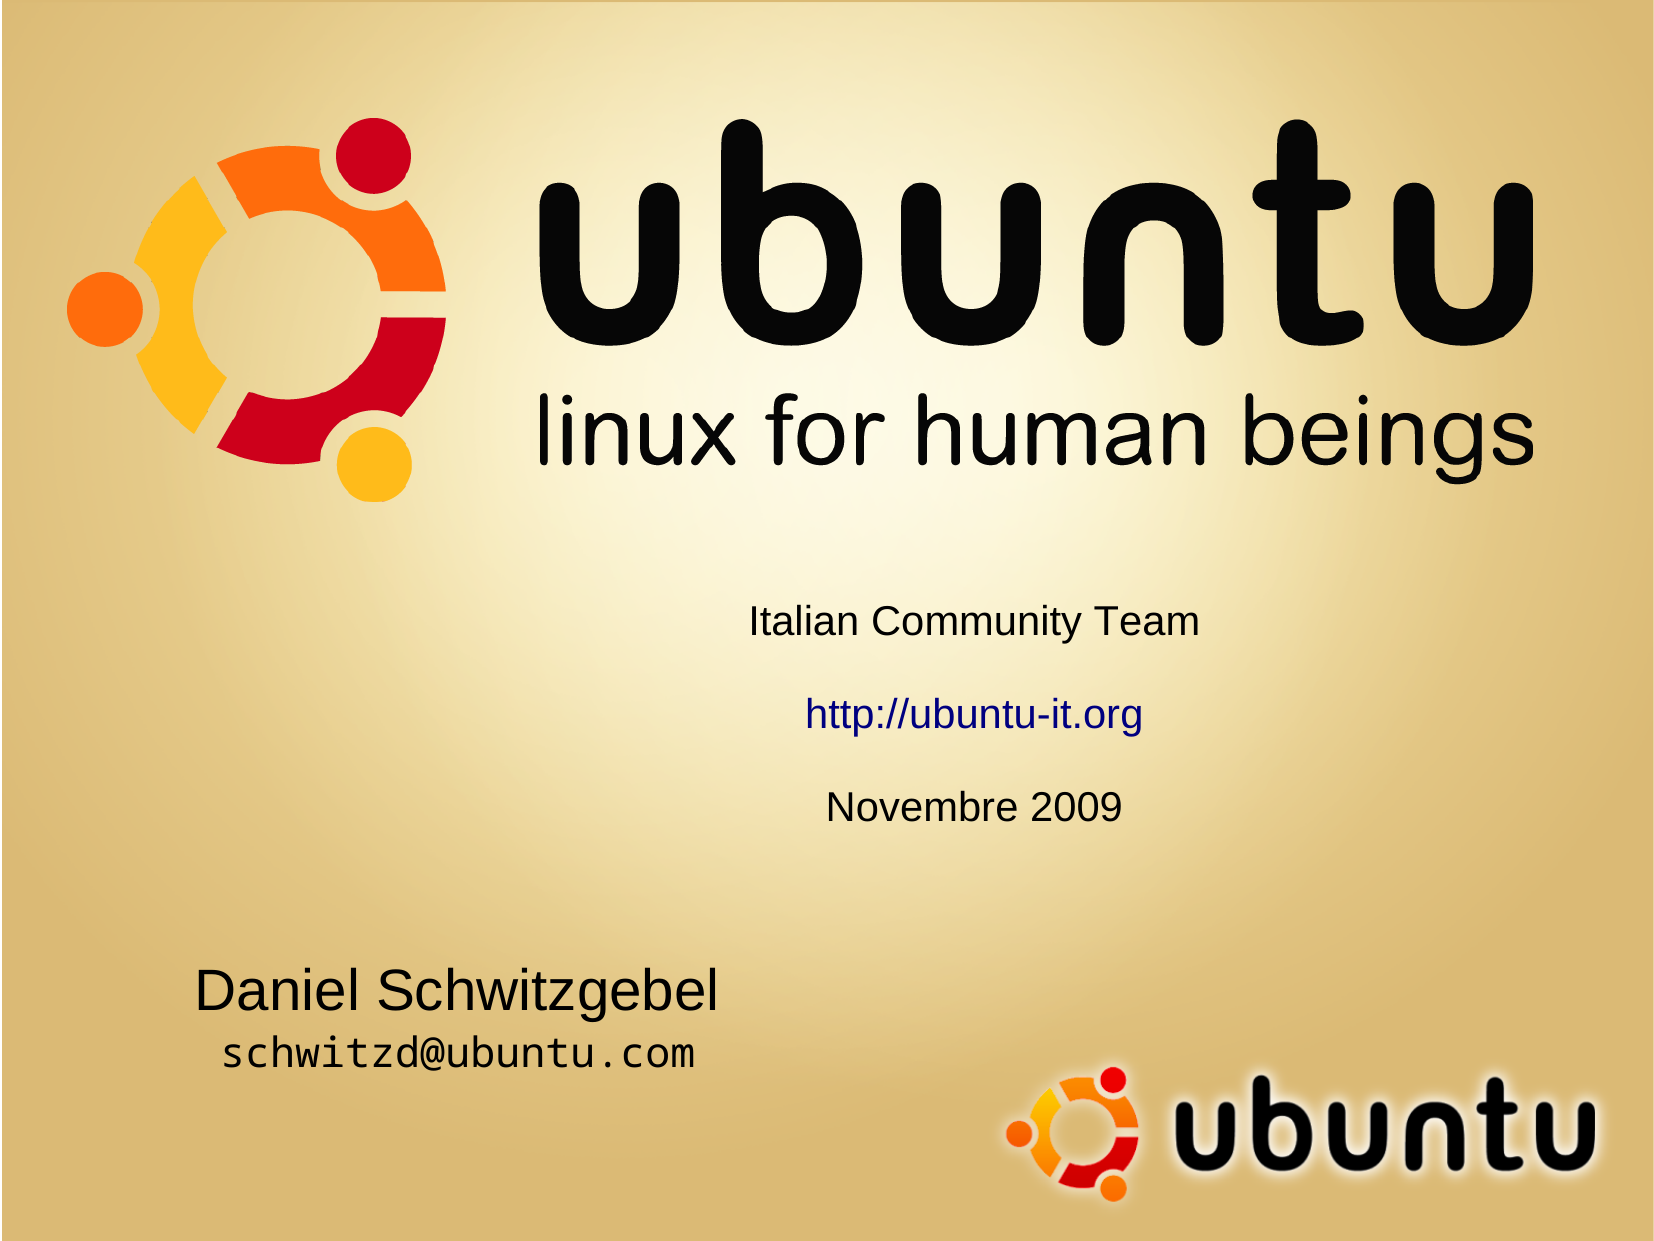

Italian Community Team
http://ubuntu-it.org
Novembre 2009
# Daniel Schwitzgebel schwitzd@ubuntu.com